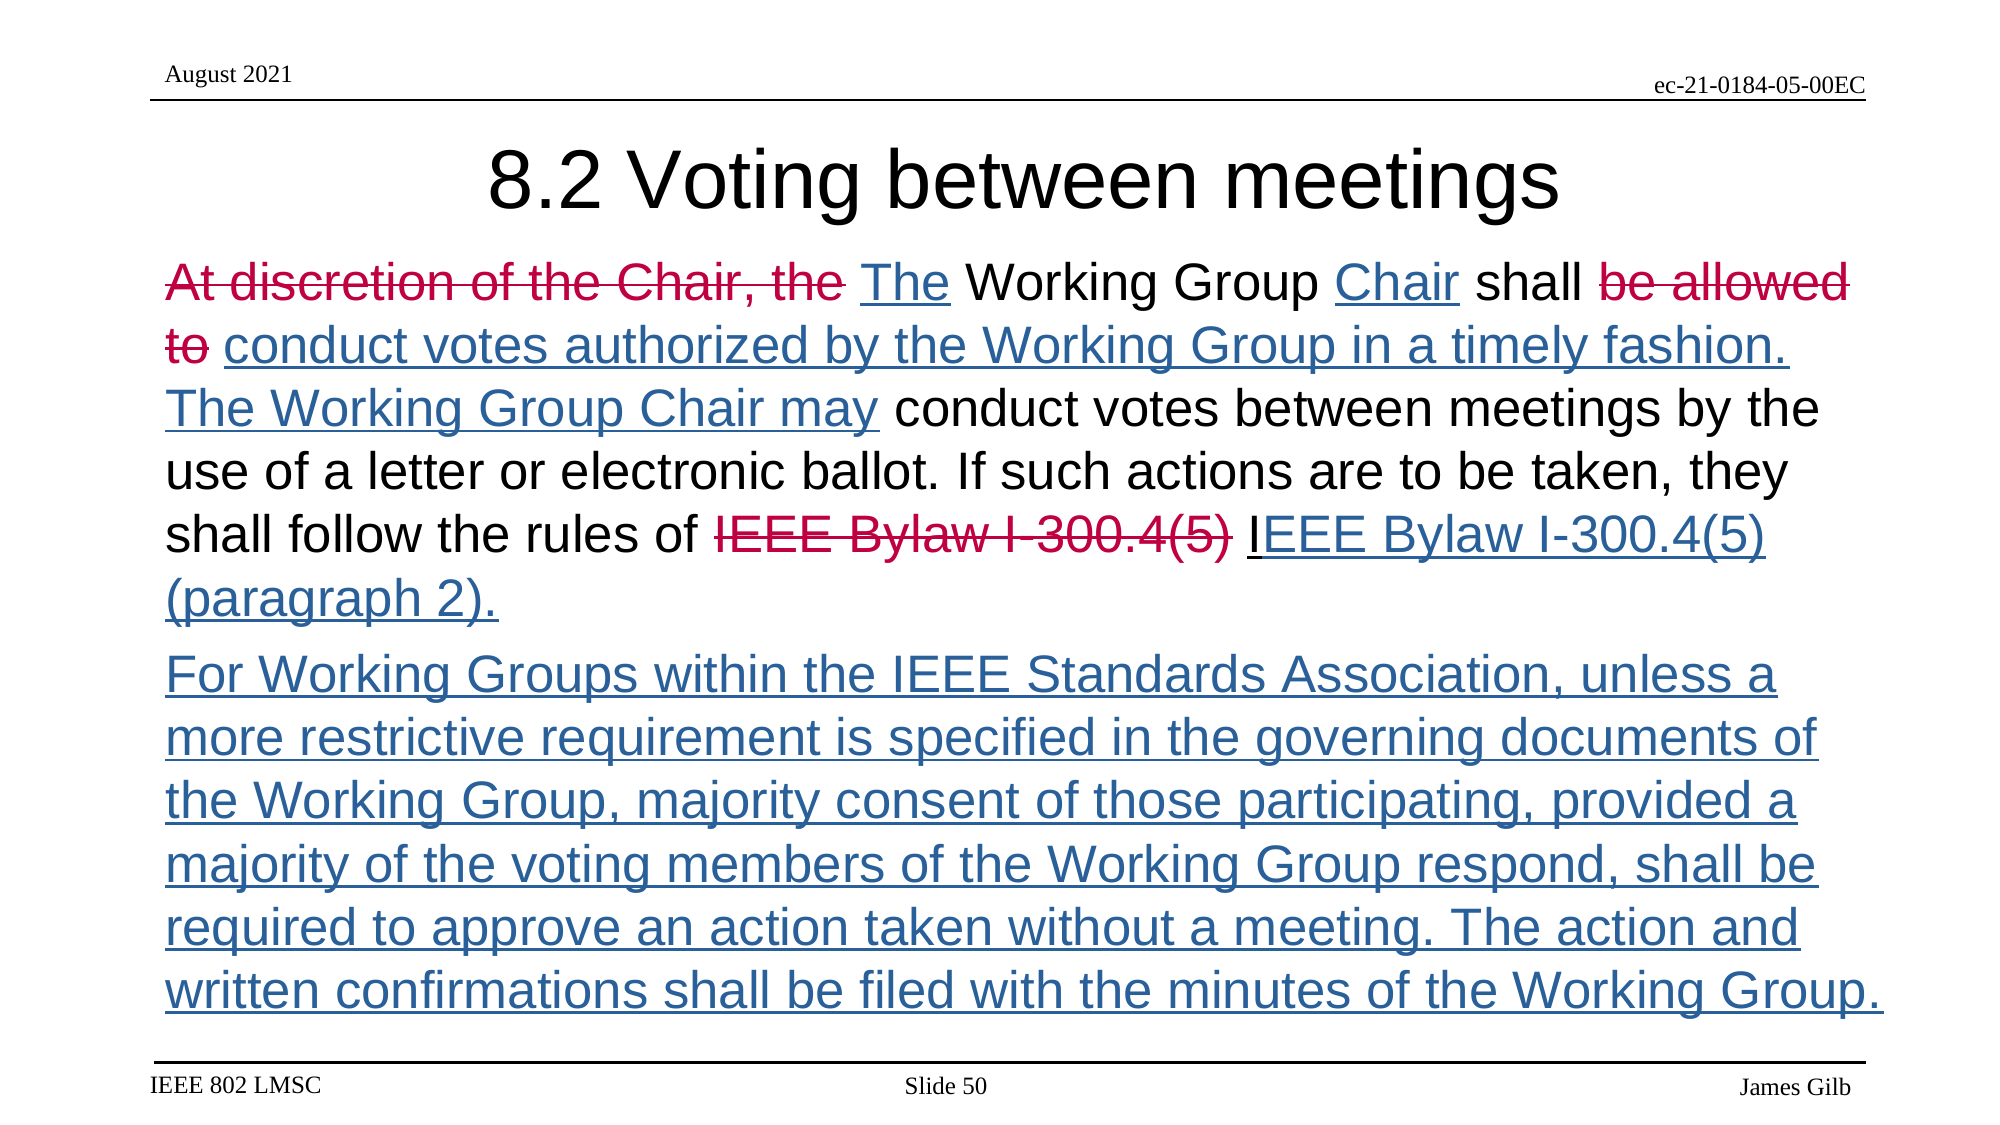

# 8.2 Voting between meetings
At discretion of the Chair, the The Working Group Chair shall be allowed to conduct votes authorized by the Working Group in a timely fashion. The Working Group Chair may conduct votes between meetings by the use of a letter or electronic ballot. If such actions are to be taken, they shall follow the rules of IEEE Bylaw I-300.4(5) IEEE Bylaw I-300.4(5) (paragraph 2).
For Working Groups within the IEEE Standards Association, unless a more restrictive requirement is specified in the governing documents of the Working Group, majority consent of those participating, provided a majority of the voting members of the Working Group respond, shall be required to approve an action taken without a meeting. The action and written confirmations shall be filed with the minutes of the Working Group.
50